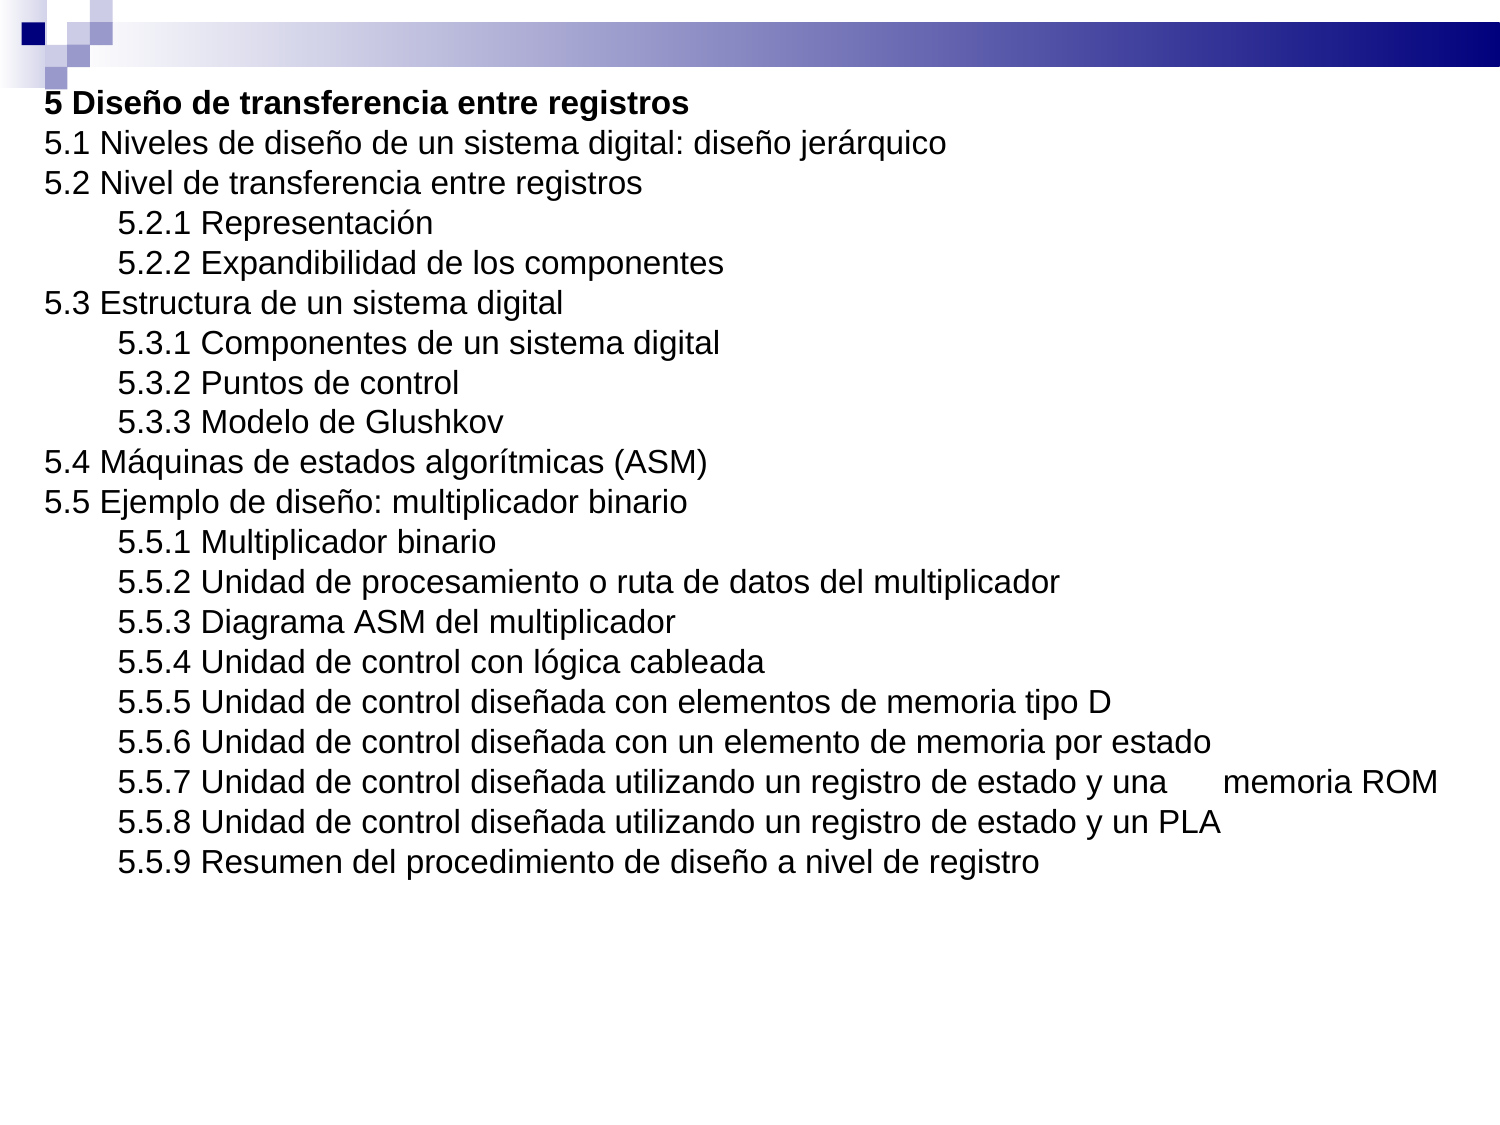

5 Diseño de transferencia entre registros
5.1 Niveles de diseño de un sistema digital: diseño jerárquico
5.2 Nivel de transferencia entre registros
	5.2.1 Representación
	5.2.2 Expandibilidad de los componentes
5.3 Estructura de un sistema digital
	5.3.1 Componentes de un sistema digital
	5.3.2 Puntos de control
	5.3.3 Modelo de Glushkov
5.4 Máquinas de estados algorítmicas (ASM)‏
5.5 Ejemplo de diseño: multiplicador binario
	5.5.1 Multiplicador binario
	5.5.2 Unidad de procesamiento o ruta de datos del multiplicador
	5.5.3 Diagrama ASM del multiplicador
	5.5.4 Unidad de control con lógica cableada
	5.5.5 Unidad de control diseñada con elementos de memoria tipo D
	5.5.6 Unidad de control diseñada con un elemento de memoria por estado
	5.5.7 Unidad de control diseñada utilizando un registro de estado y una 	memoria ROM
	5.5.8 Unidad de control diseñada utilizando un registro de estado y un PLA
	5.5.9 Resumen del procedimiento de diseño a nivel de registro